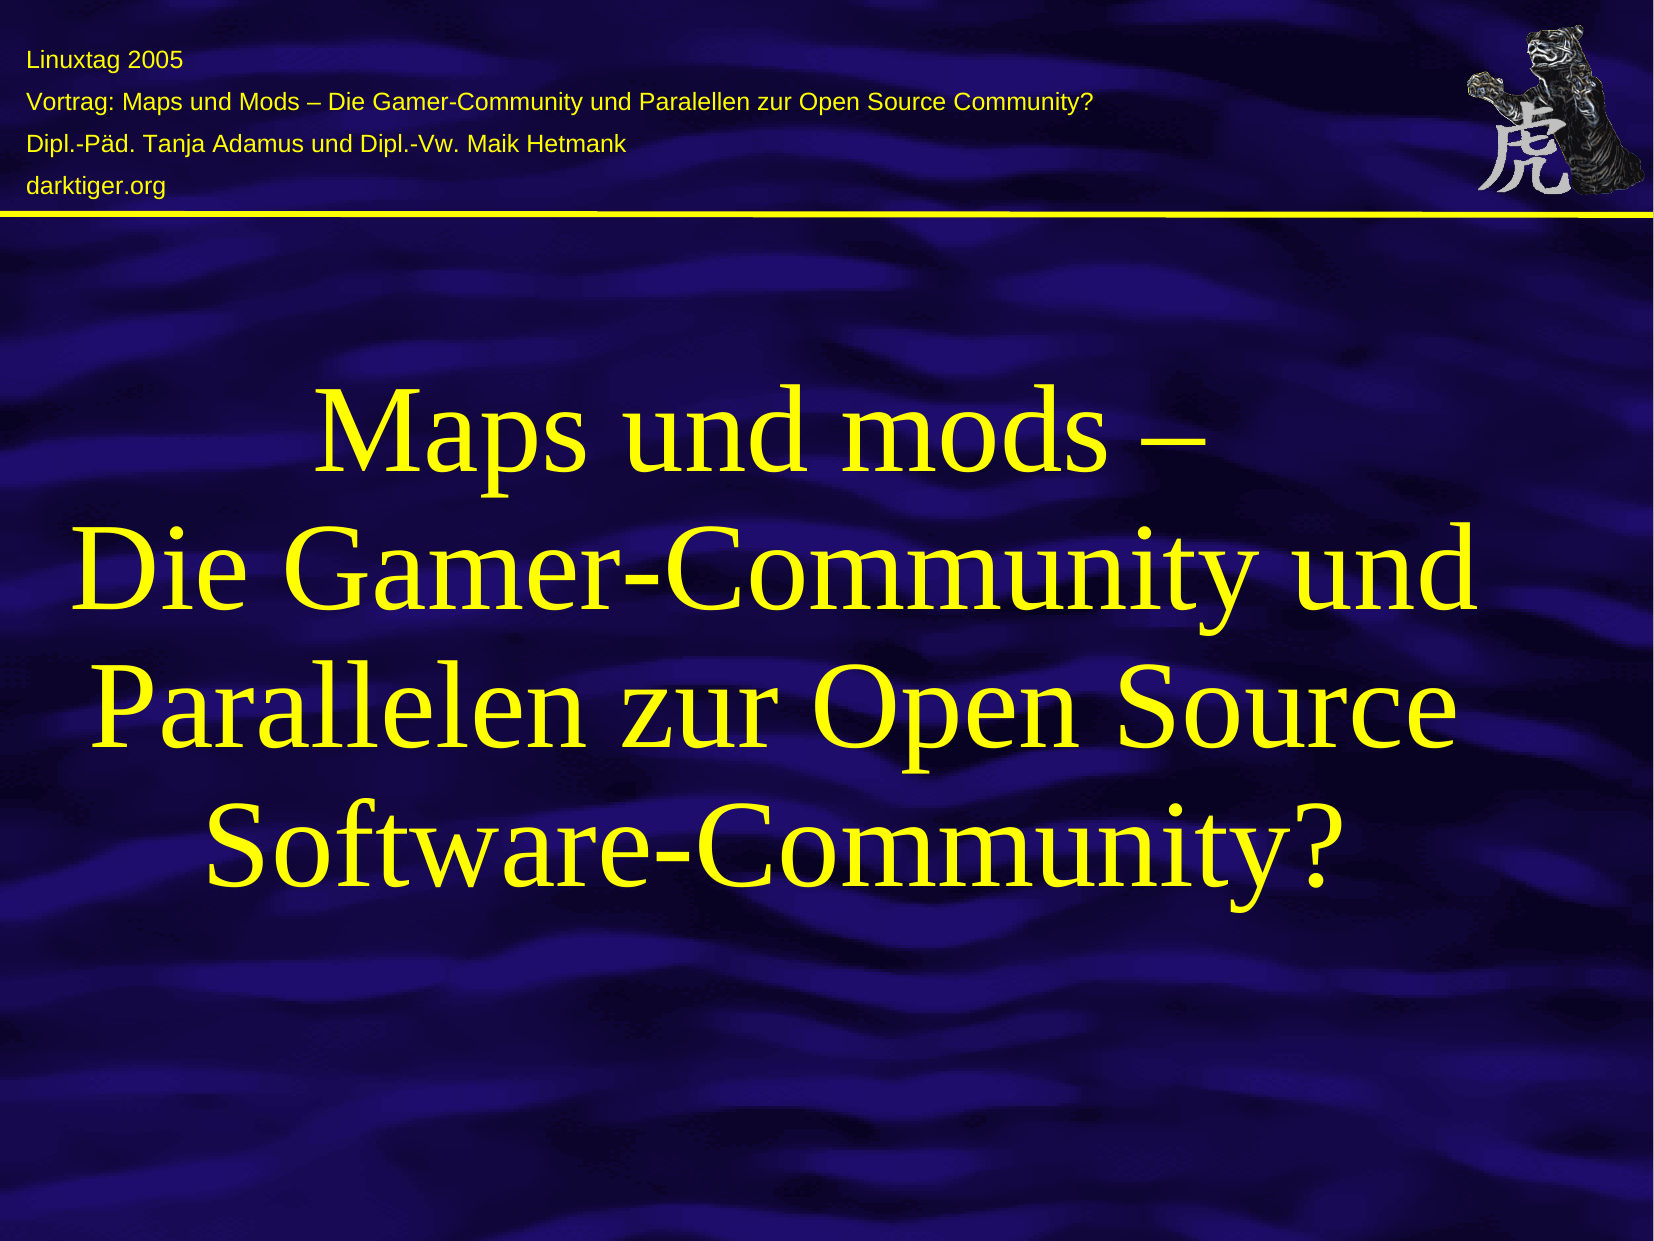

Linuxtag 2005
Vortrag: Maps und Mods – Die Gamer-Community und Paralellen zur Open Source Community?
Dipl.-Päd. Tanja Adamus und Dipl.-Vw. Maik Hetmank
darktiger.org
Maps und mods –
Die Gamer-Community und Parallelen zur Open Source Software-Community?